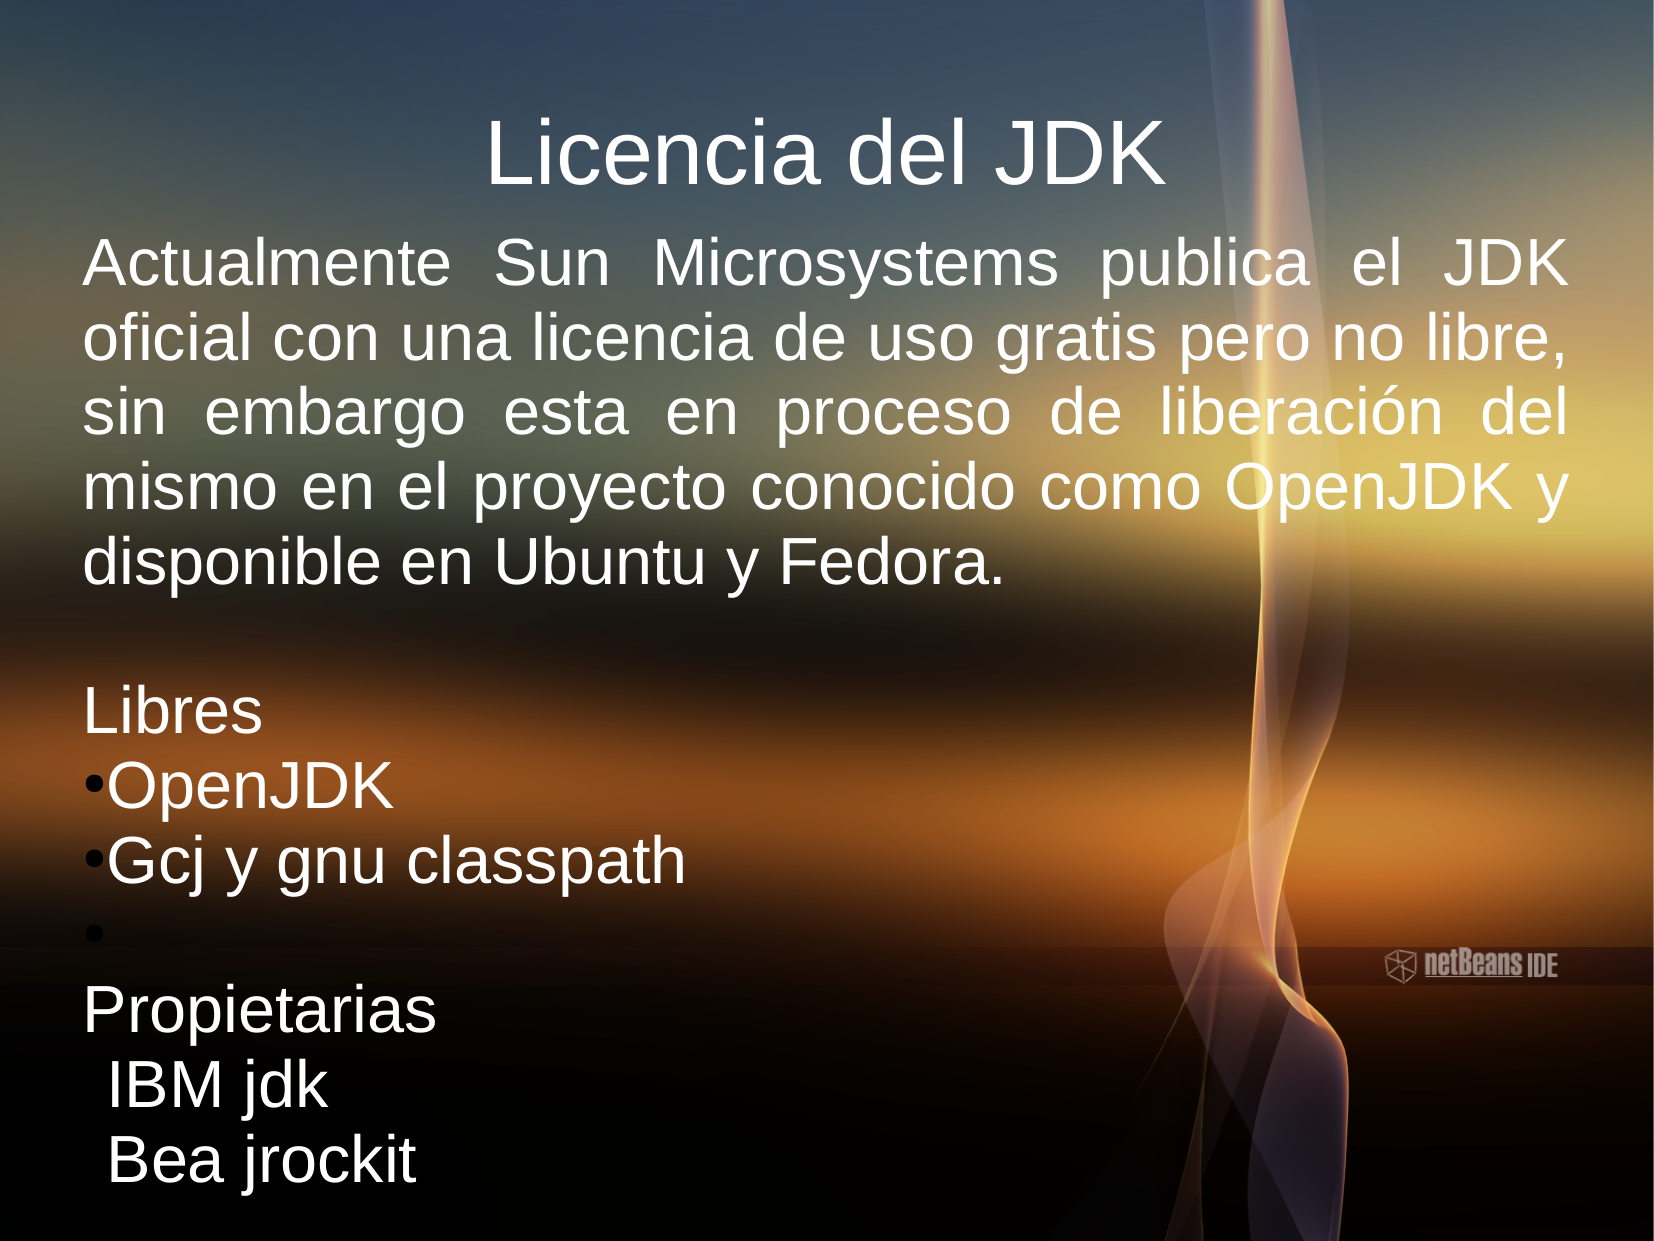

# Licencia del JDK
Actualmente Sun Microsystems publica el JDK oficial con una licencia de uso gratis pero no libre, sin embargo esta en proceso de liberación del mismo en el proyecto conocido como OpenJDK y disponible en Ubuntu y Fedora.
Libres
OpenJDK
Gcj y gnu classpath
Propietarias
IBM jdk
Bea jrockit